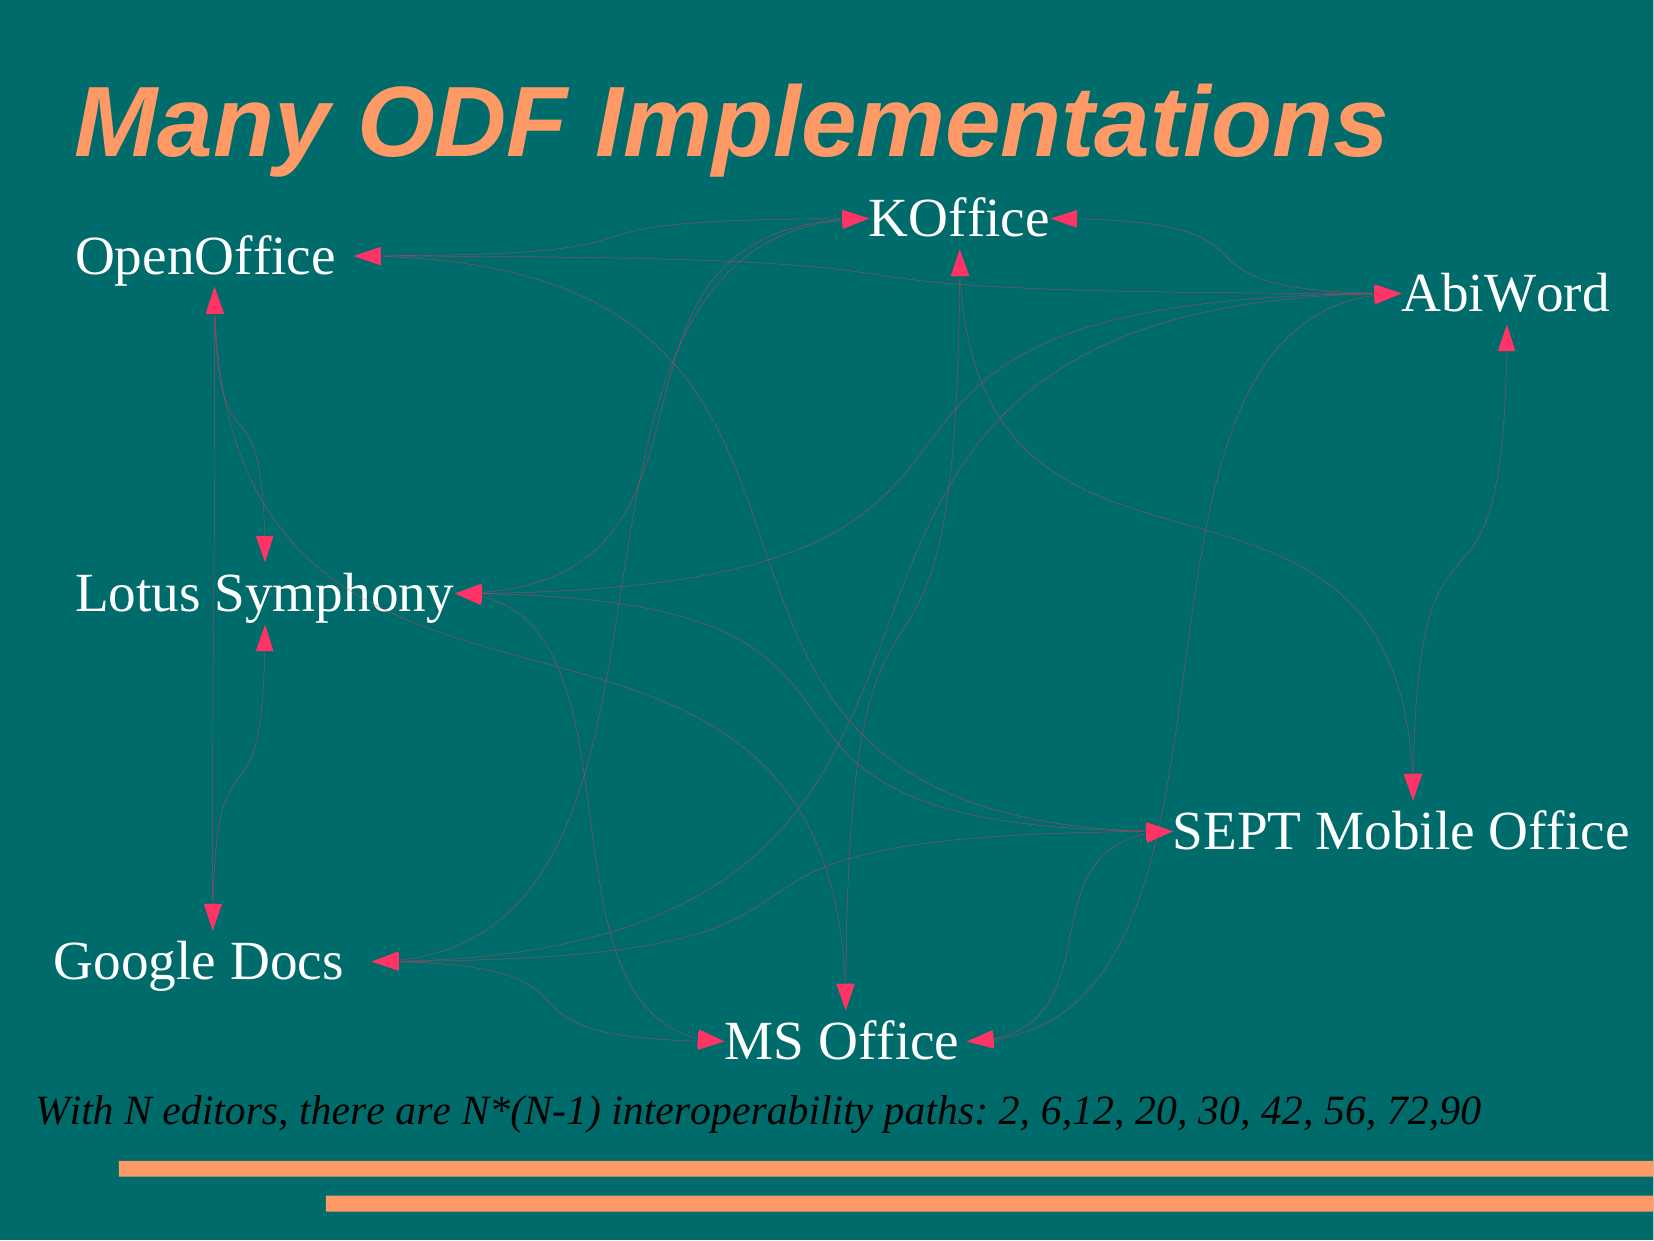

# Many ODF Implementations
KOffice
OpenOffice
AbiWord
Lotus Symphony
SEPT Mobile Office
Google Docs
MS Office
With N editors, there are N*(N-1) interoperability paths: 2, 6,12, 20, 30, 42, 56, 72,90